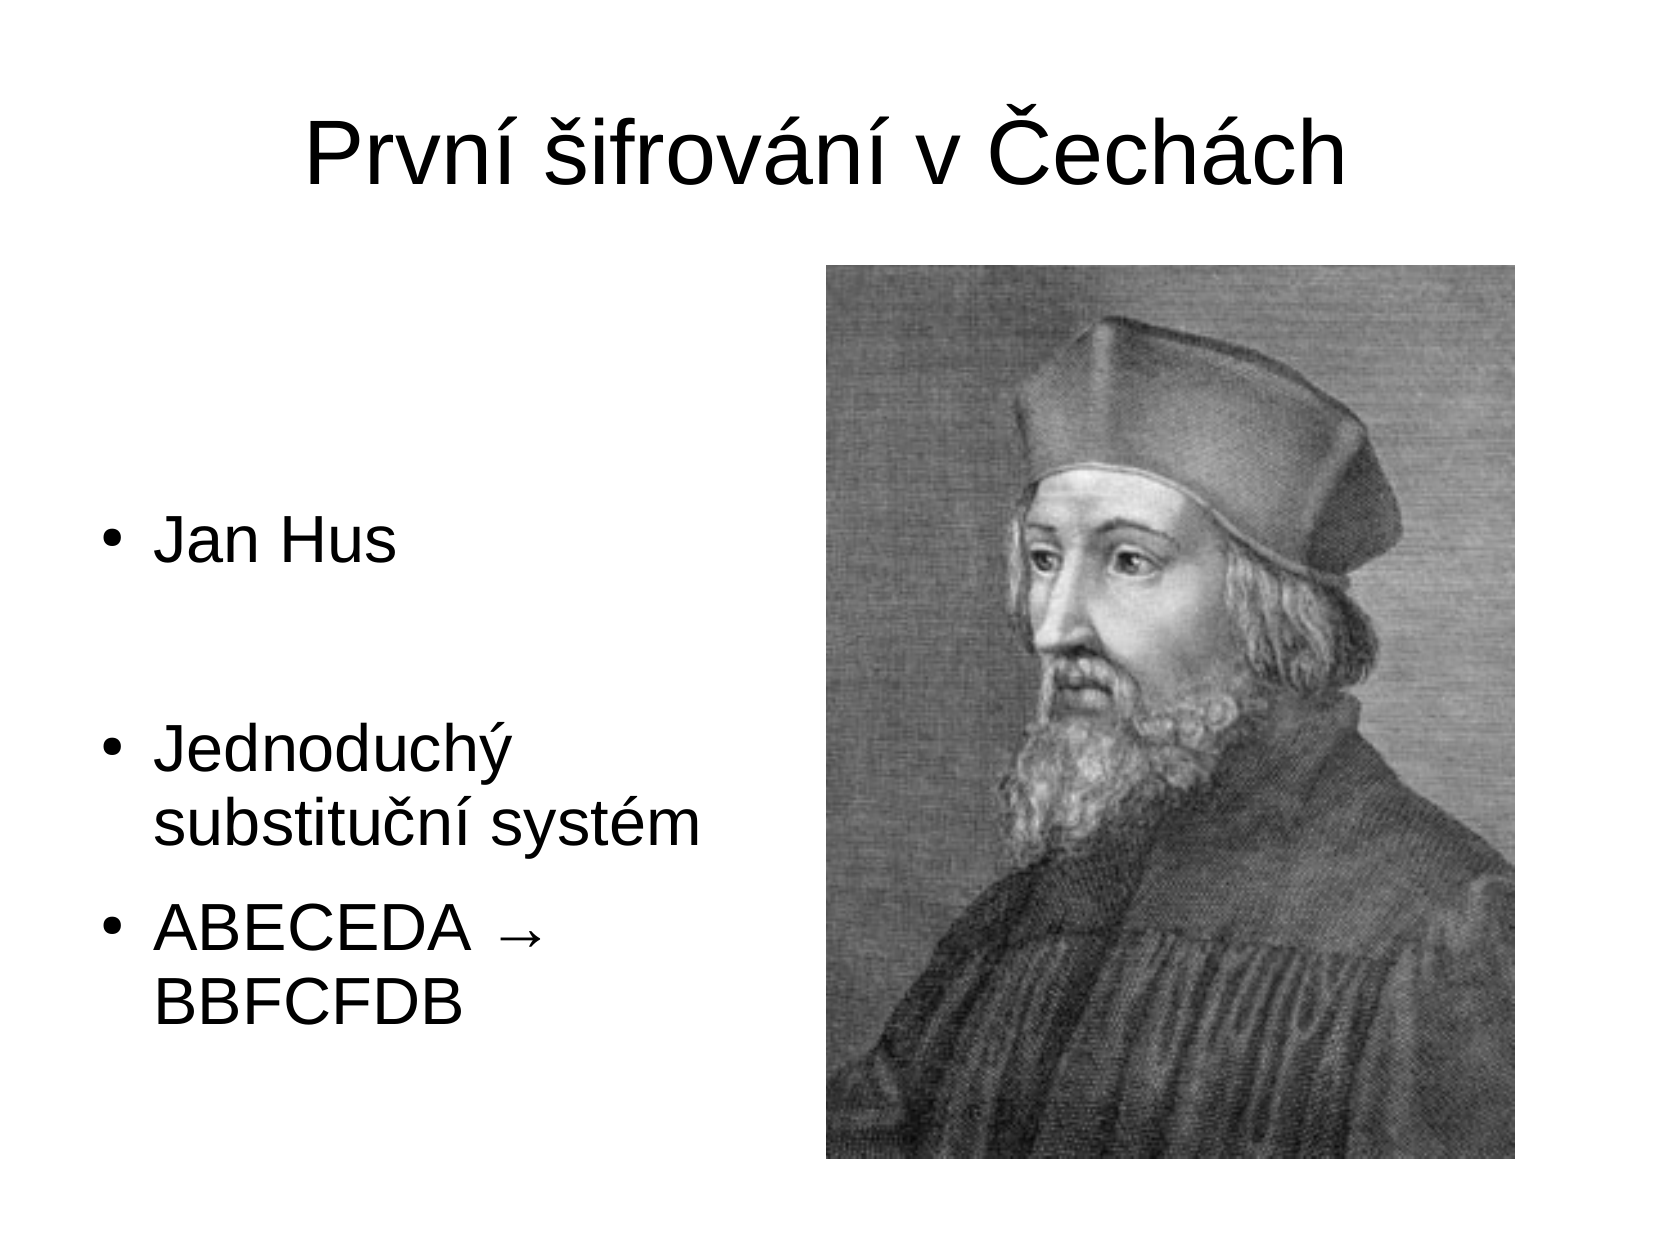

# První šifrování v Čechách
Jan Hus
Jednoduchý substituční systém
ABECEDA → BBFCFDB